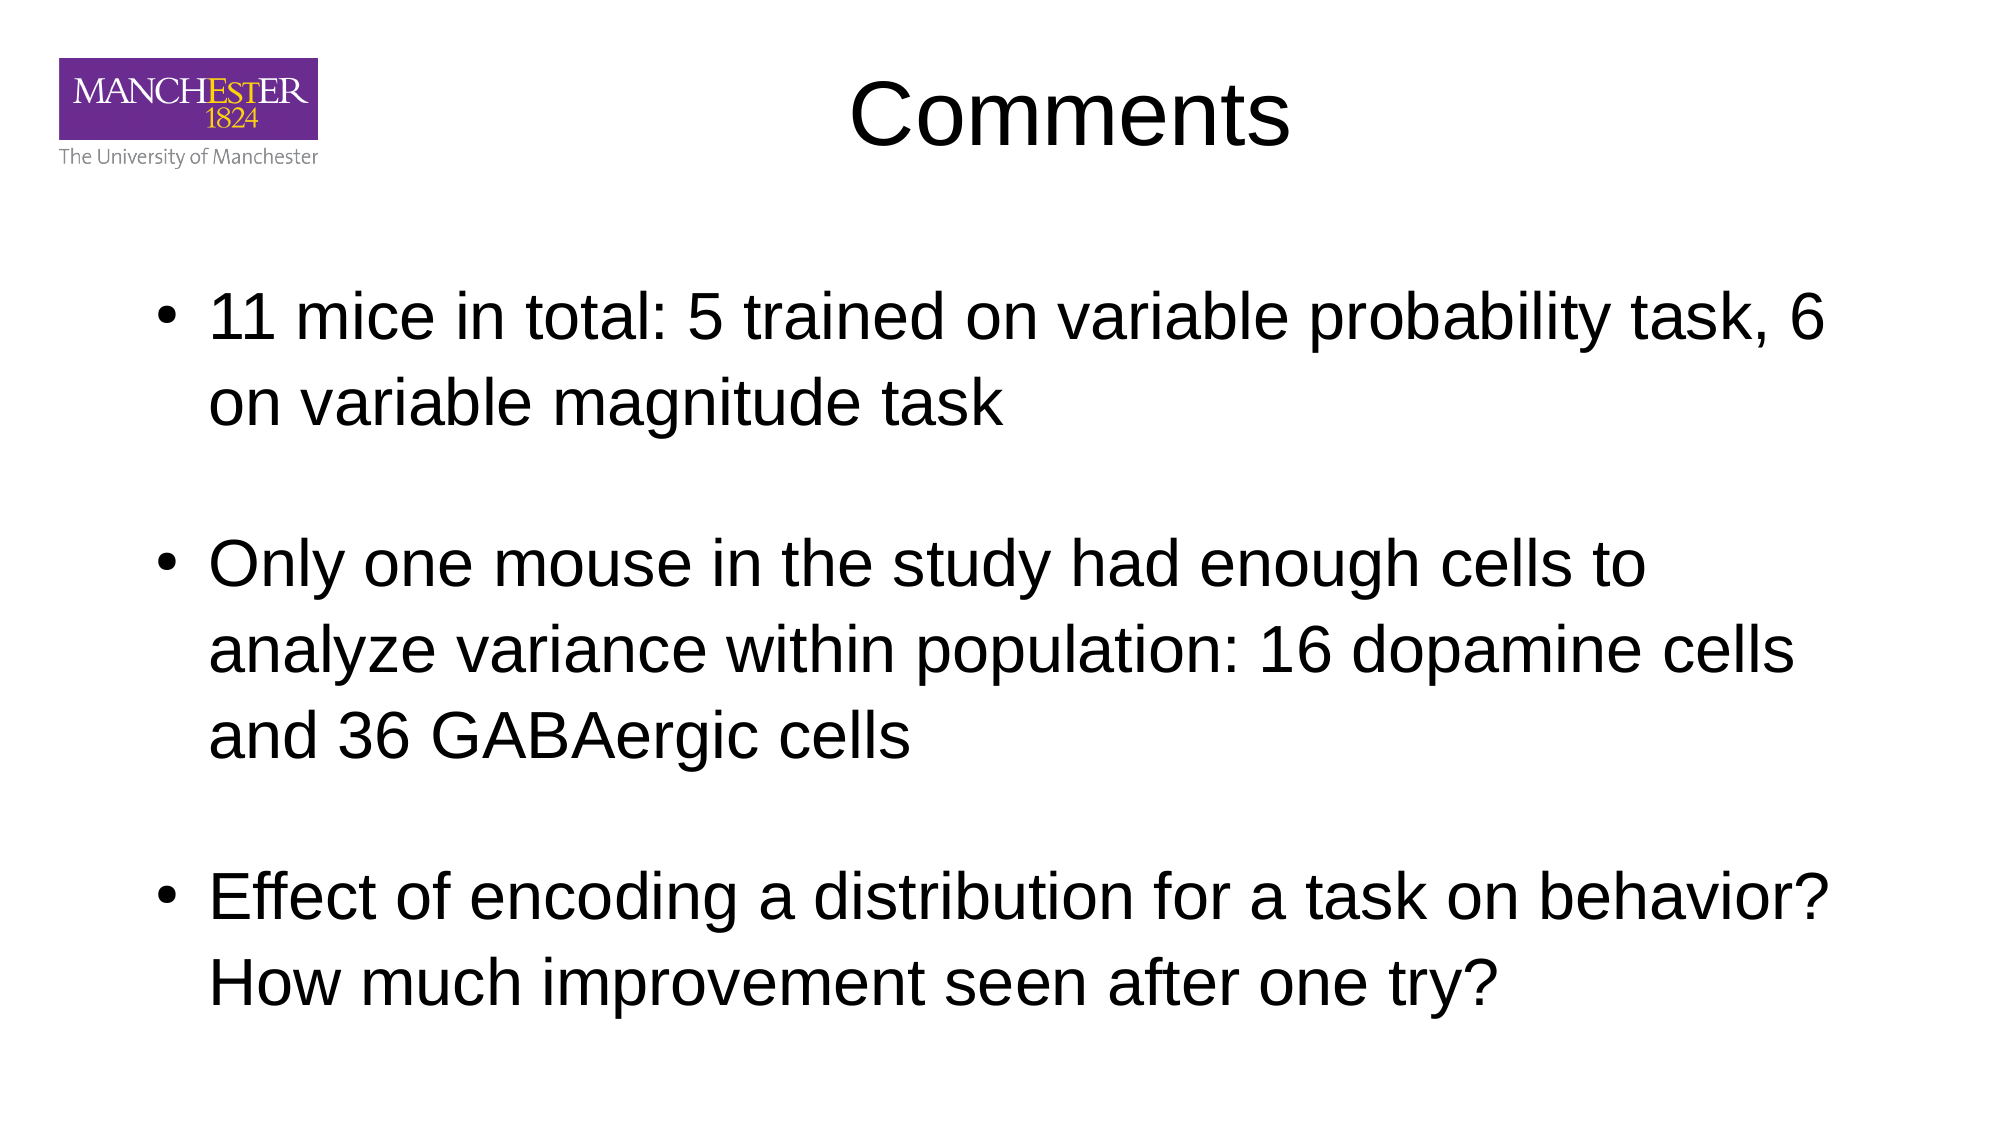

# Comments
11 mice in total: 5 trained on variable probability task, 6 on variable magnitude task
Only one mouse in the study had enough cells to analyze variance within population: 16 dopamine cells and 36 GABAergic cells
Effect of encoding a distribution for a task on behavior? How much improvement seen after one try?